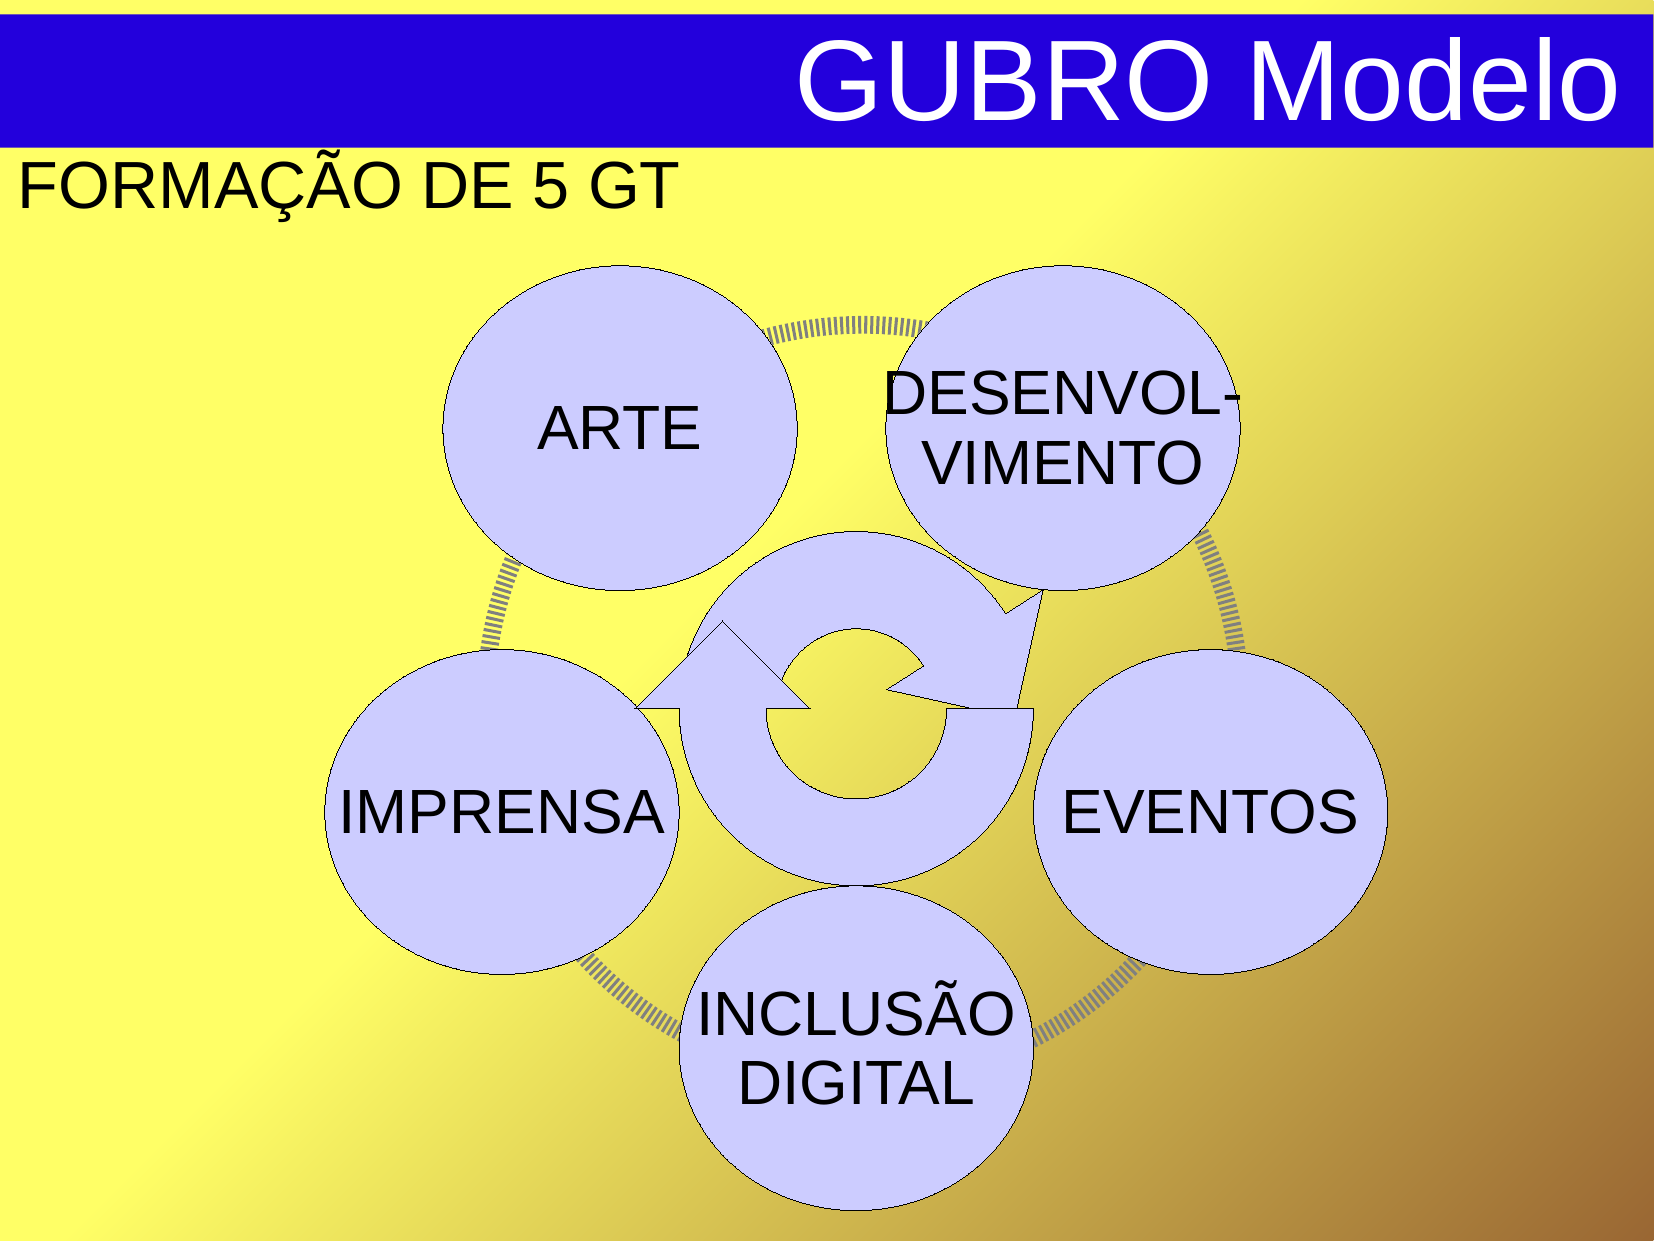

# GUBRO Modelo
FORMAÇÃO DE 5 GT
ARTE
DESENVOL-
VIMENTO
IMPRENSA
EVENTOS
INCLUSÃO
DIGITAL